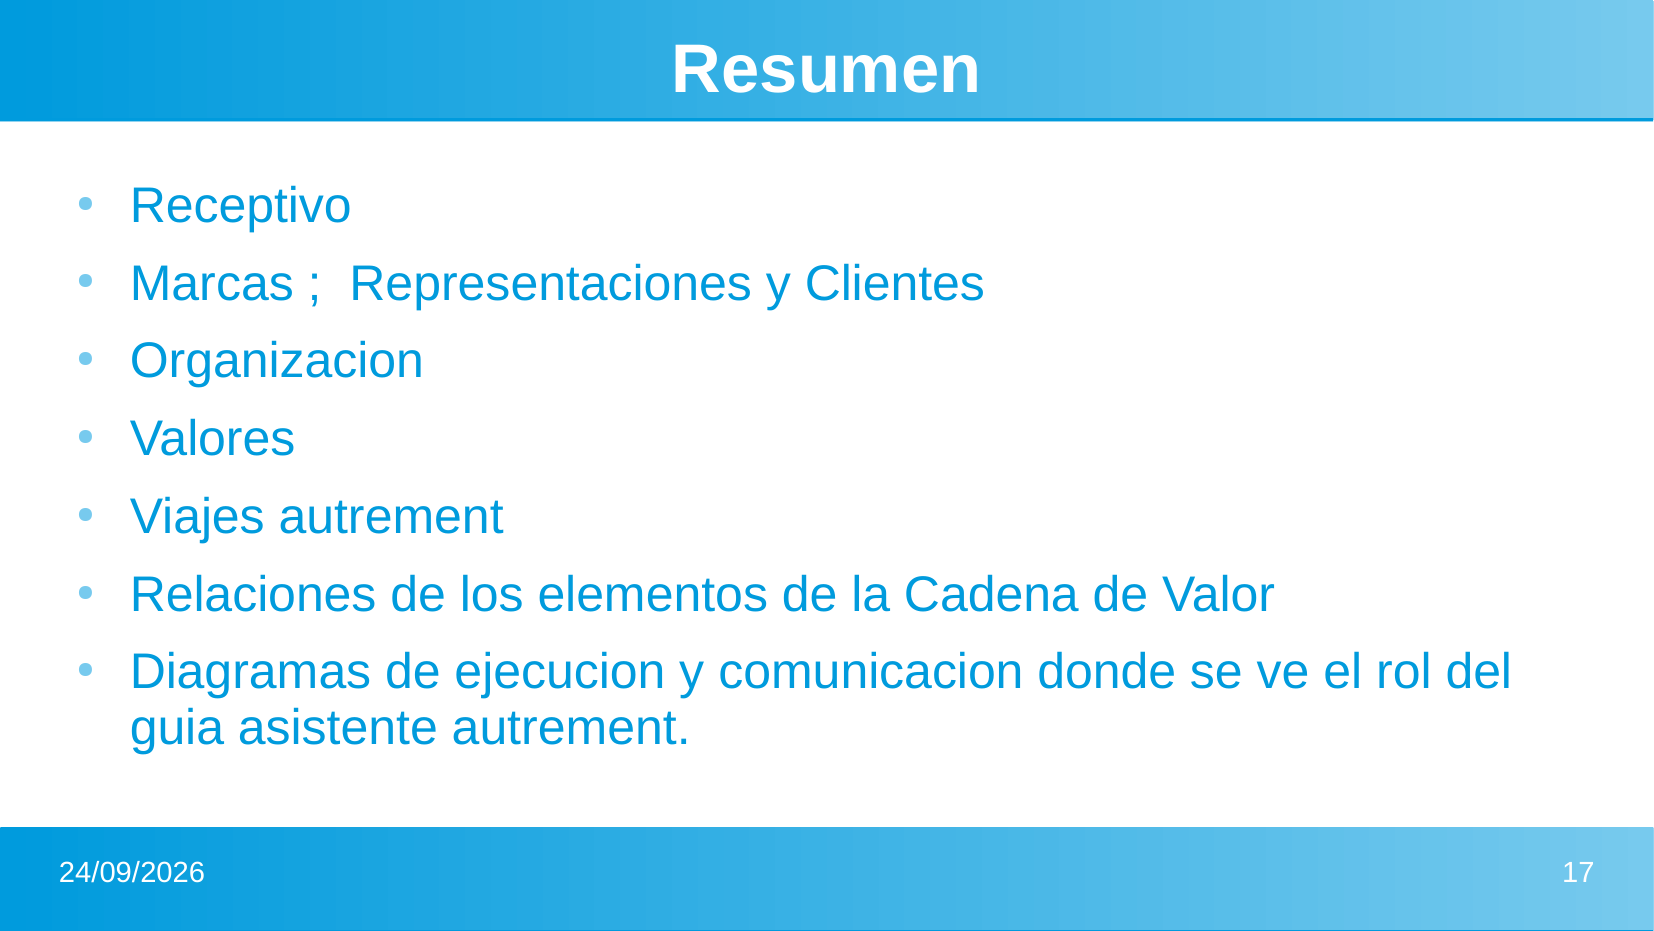

# Resumen
Receptivo
Marcas ; Representaciones y Clientes
Organizacion
Valores
Viajes autrement
Relaciones de los elementos de la Cadena de Valor
Diagramas de ejecucion y comunicacion donde se ve el rol del guia asistente autrement.
17